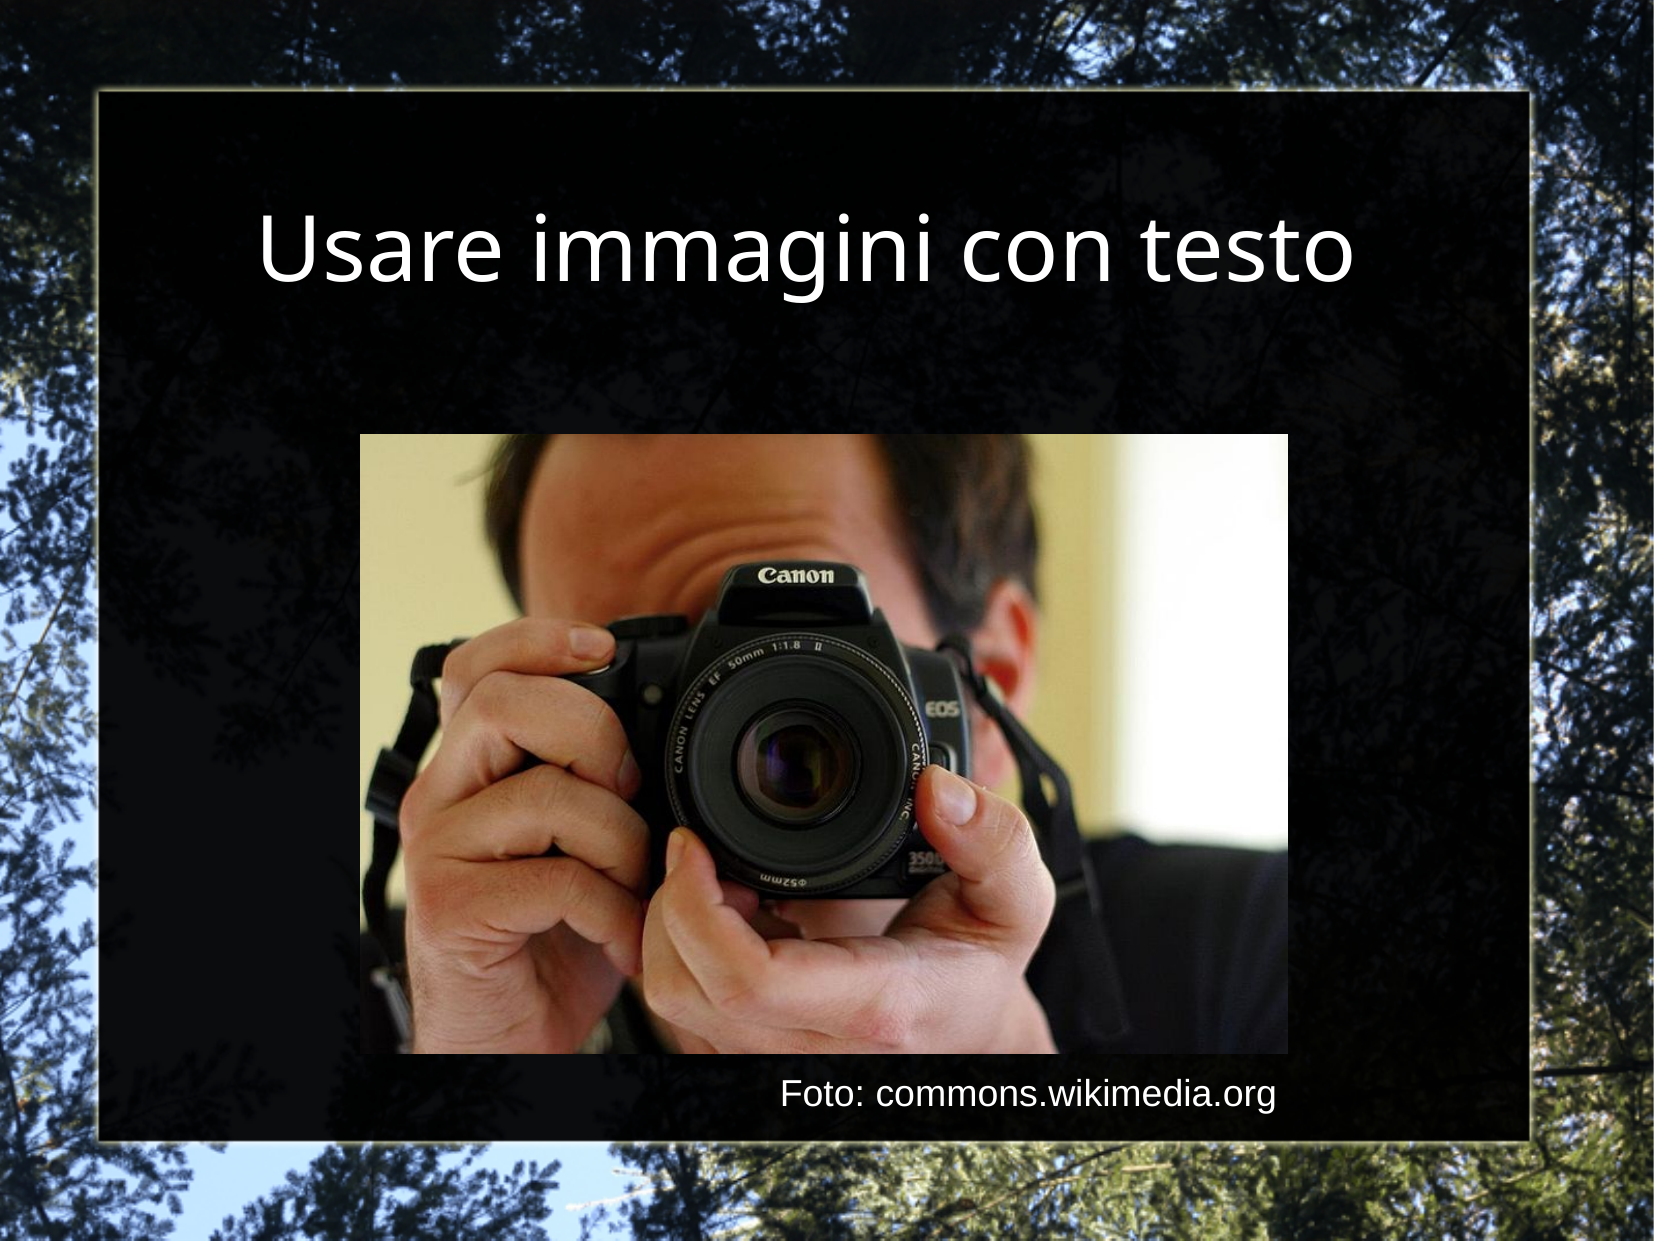

# Usare immagini con testo
Foto: commons.wikimedia.org